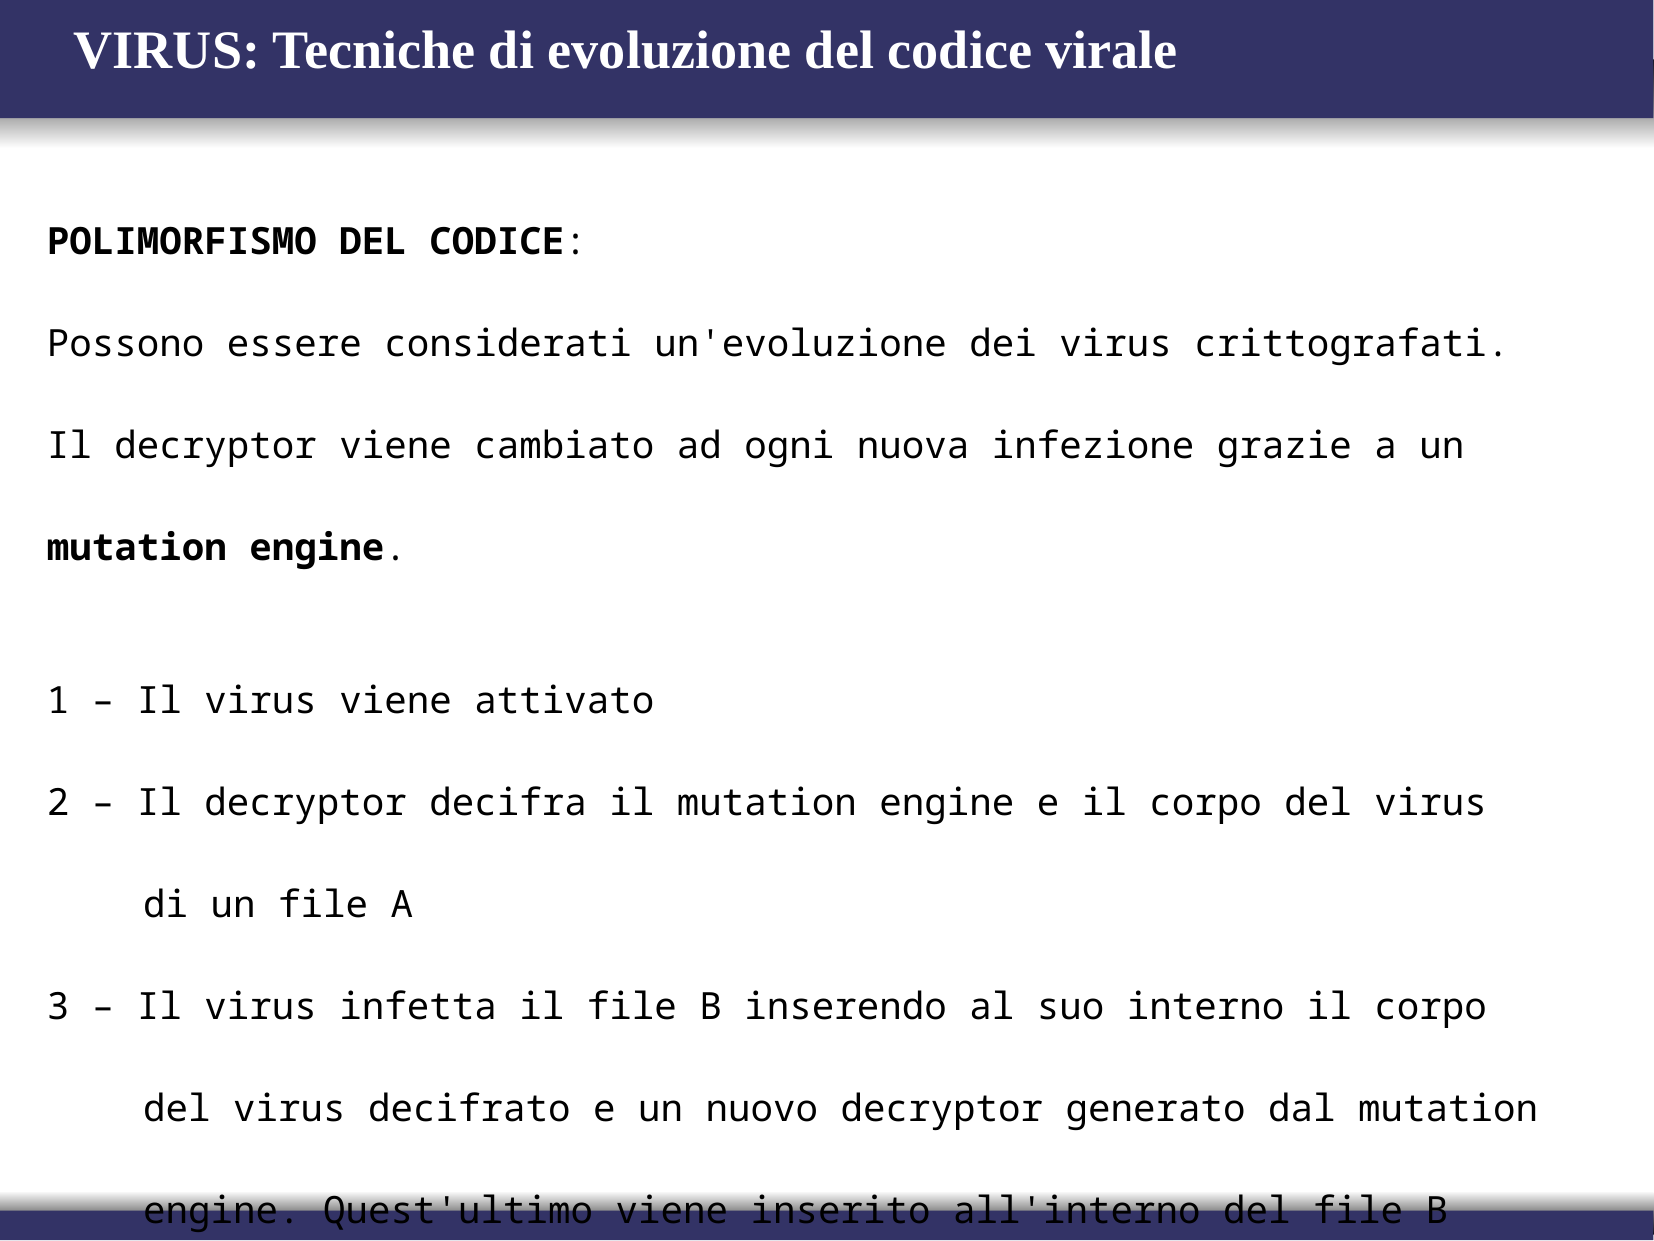

VIRUS: Tecniche di evoluzione del codice virale
POLIMORFISMO DEL CODICE:
Possono essere considerati un'evoluzione dei virus crittografati.
Il decryptor viene cambiato ad ogni nuova infezione grazie a un
mutation engine.
1 – Il virus viene attivato
2 – Il decryptor decifra il mutation engine e il corpo del virus
	 di un file A
3 – Il virus infetta il file B inserendo al suo interno il corpo
	 del virus decifrato e un nuovo decryptor generato dal mutation
	 engine. Quest'ultimo viene inserito all'interno del file B
	 ed infine vengono cifrati sia il mutation engine che il corpo
	 del virus.